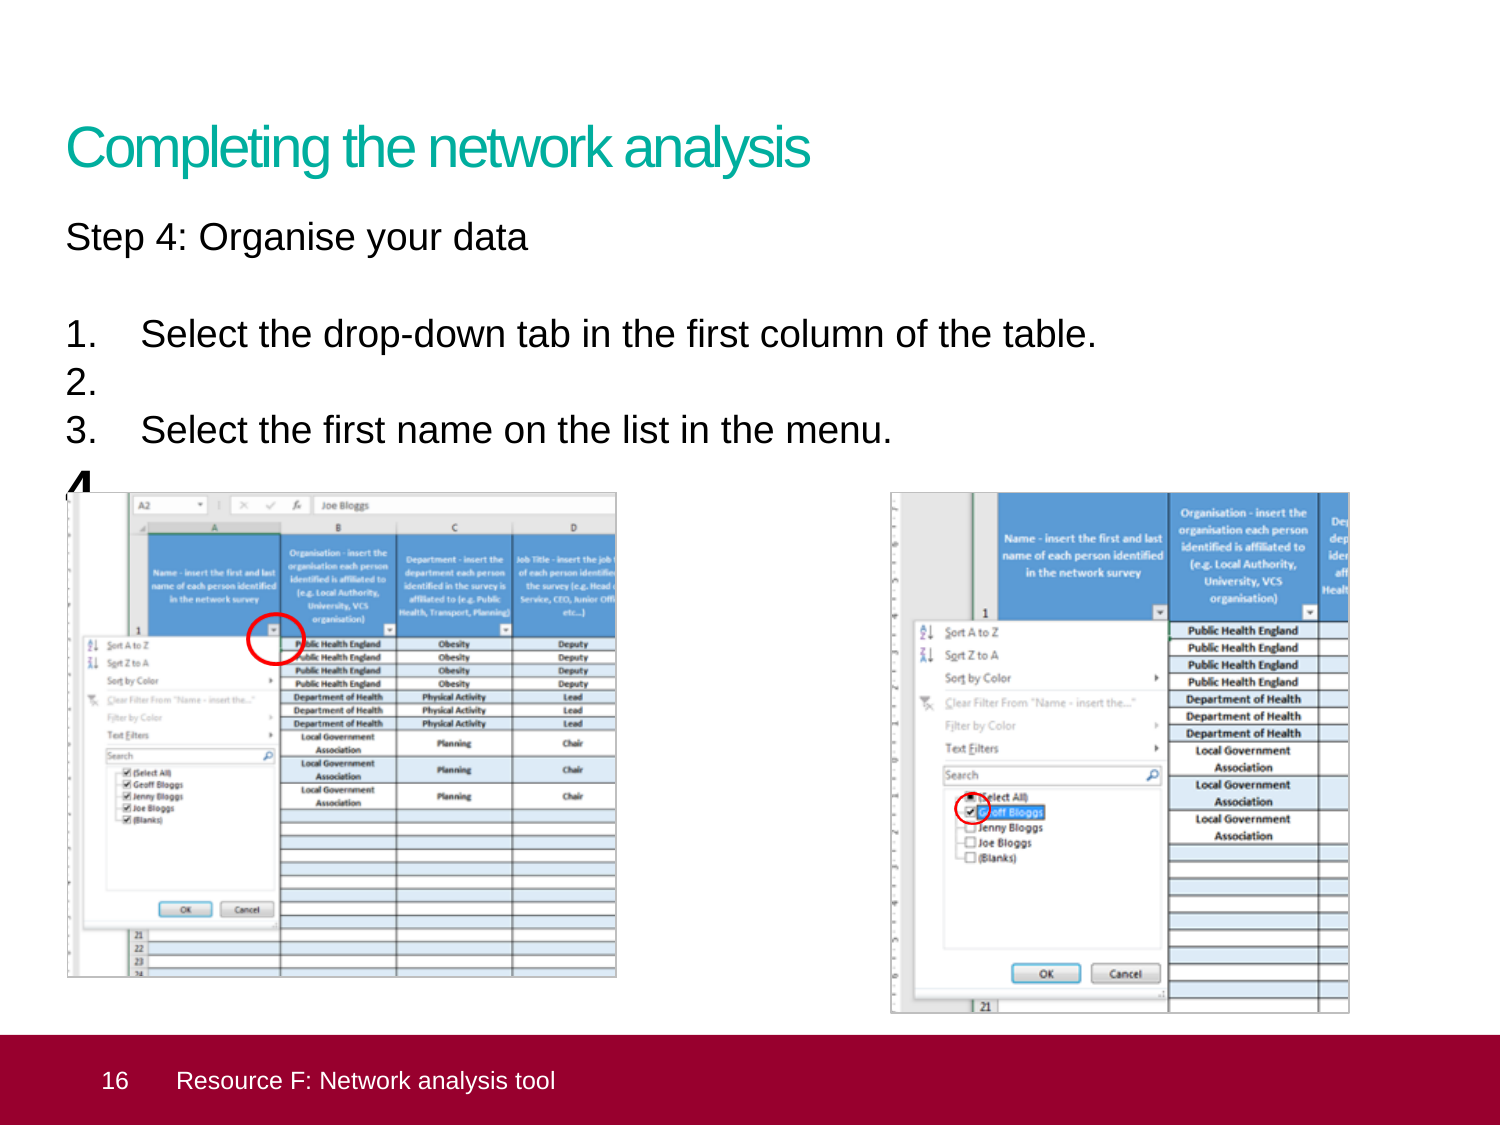

# Completing the network analysis
Step 4: Organise your data
Select the drop-down tab in the first column of the table.
Select the first name on the list in the menu.
 15
Resource F: Network analysis tool